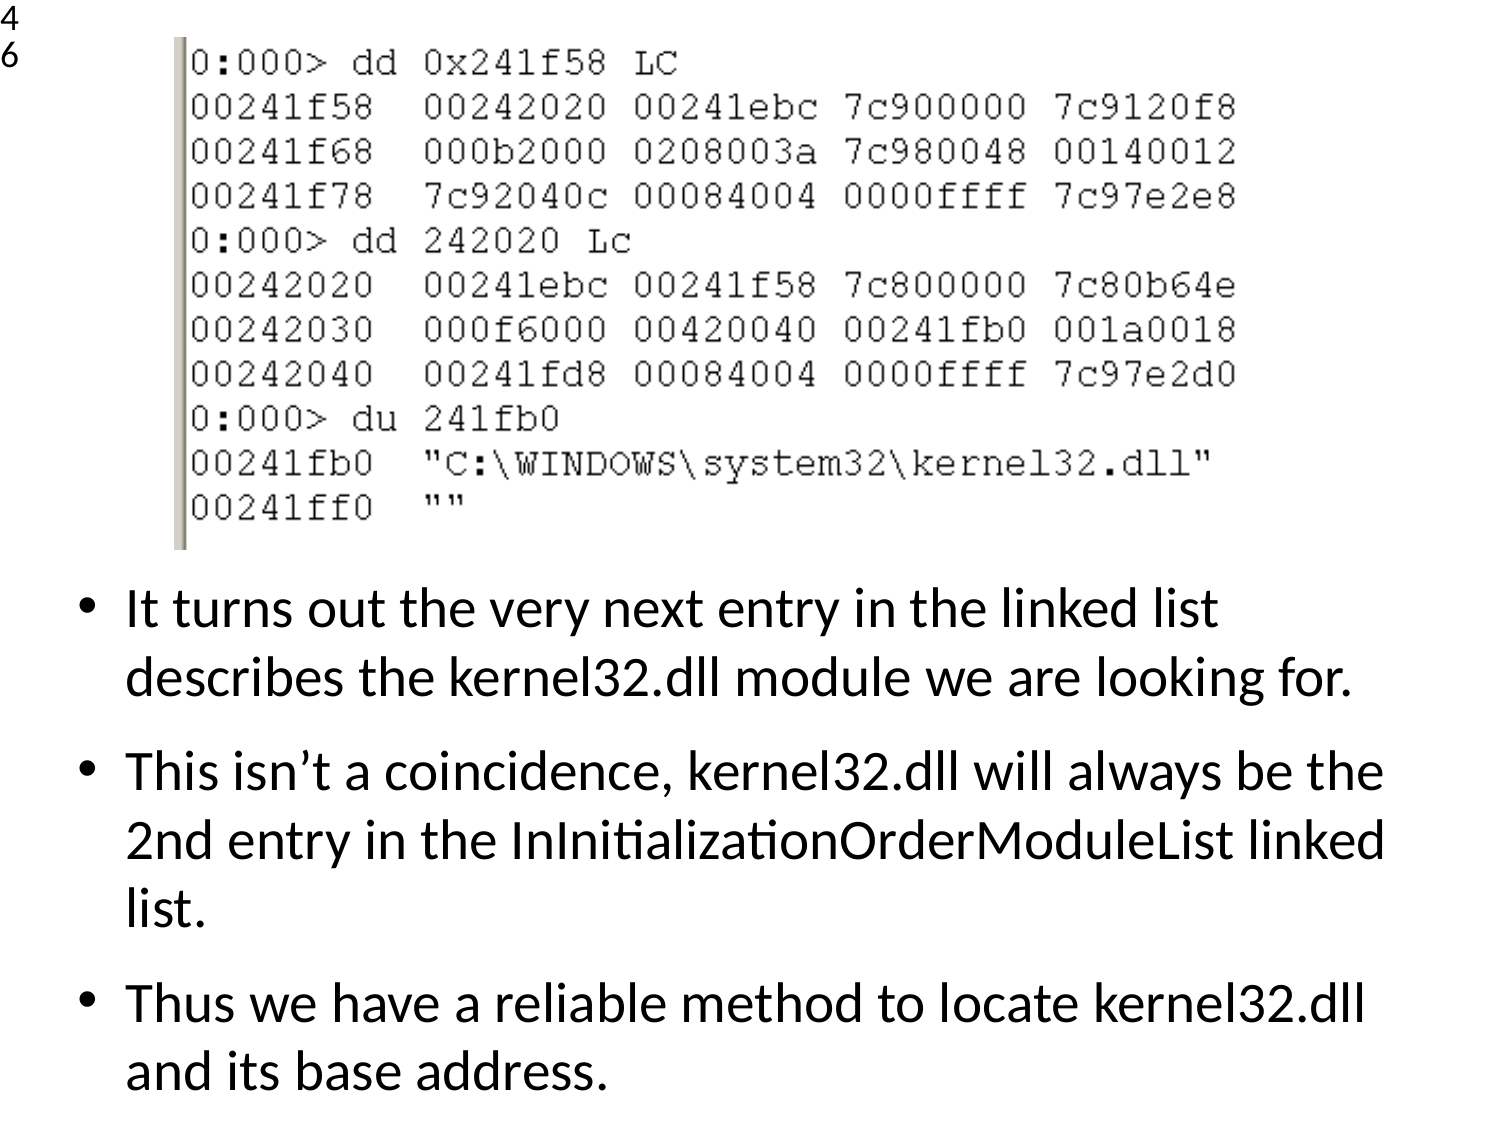

# It turns out the very next entry in the linked list describes the kernel32.dll module we are looking for.
This isn’t a coincidence, kernel32.dll will always be the 2nd entry in the InInitializationOrderModuleList linked list.
Thus we have a reliable method to locate kernel32.dll and its base address.